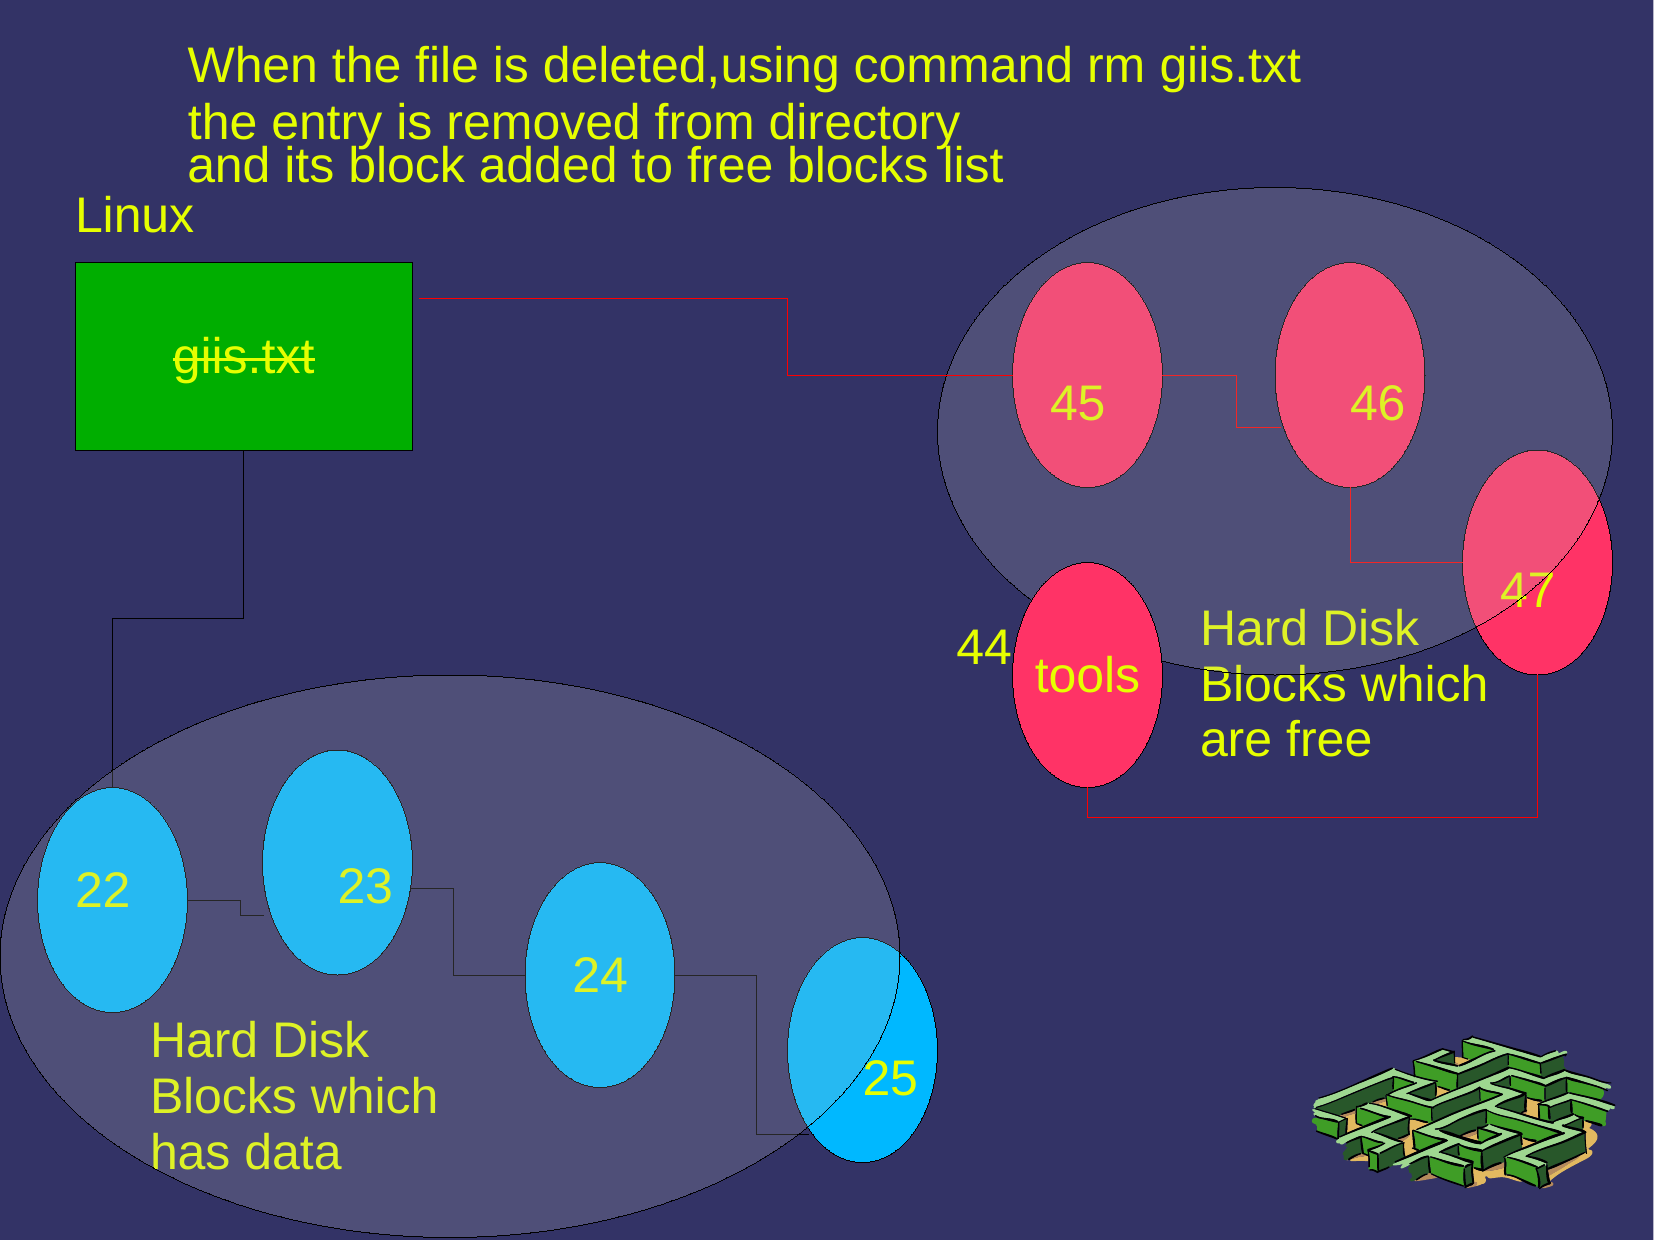

When the file is deleted,using command rm giis.txt
and its block added to free blocks list
the entry is removed from directory
Linux
giis.txt
45
46
tools
47
Hard Disk
Blocks which are free
44
23
22
24
Hard Disk
Blocks which has data
25